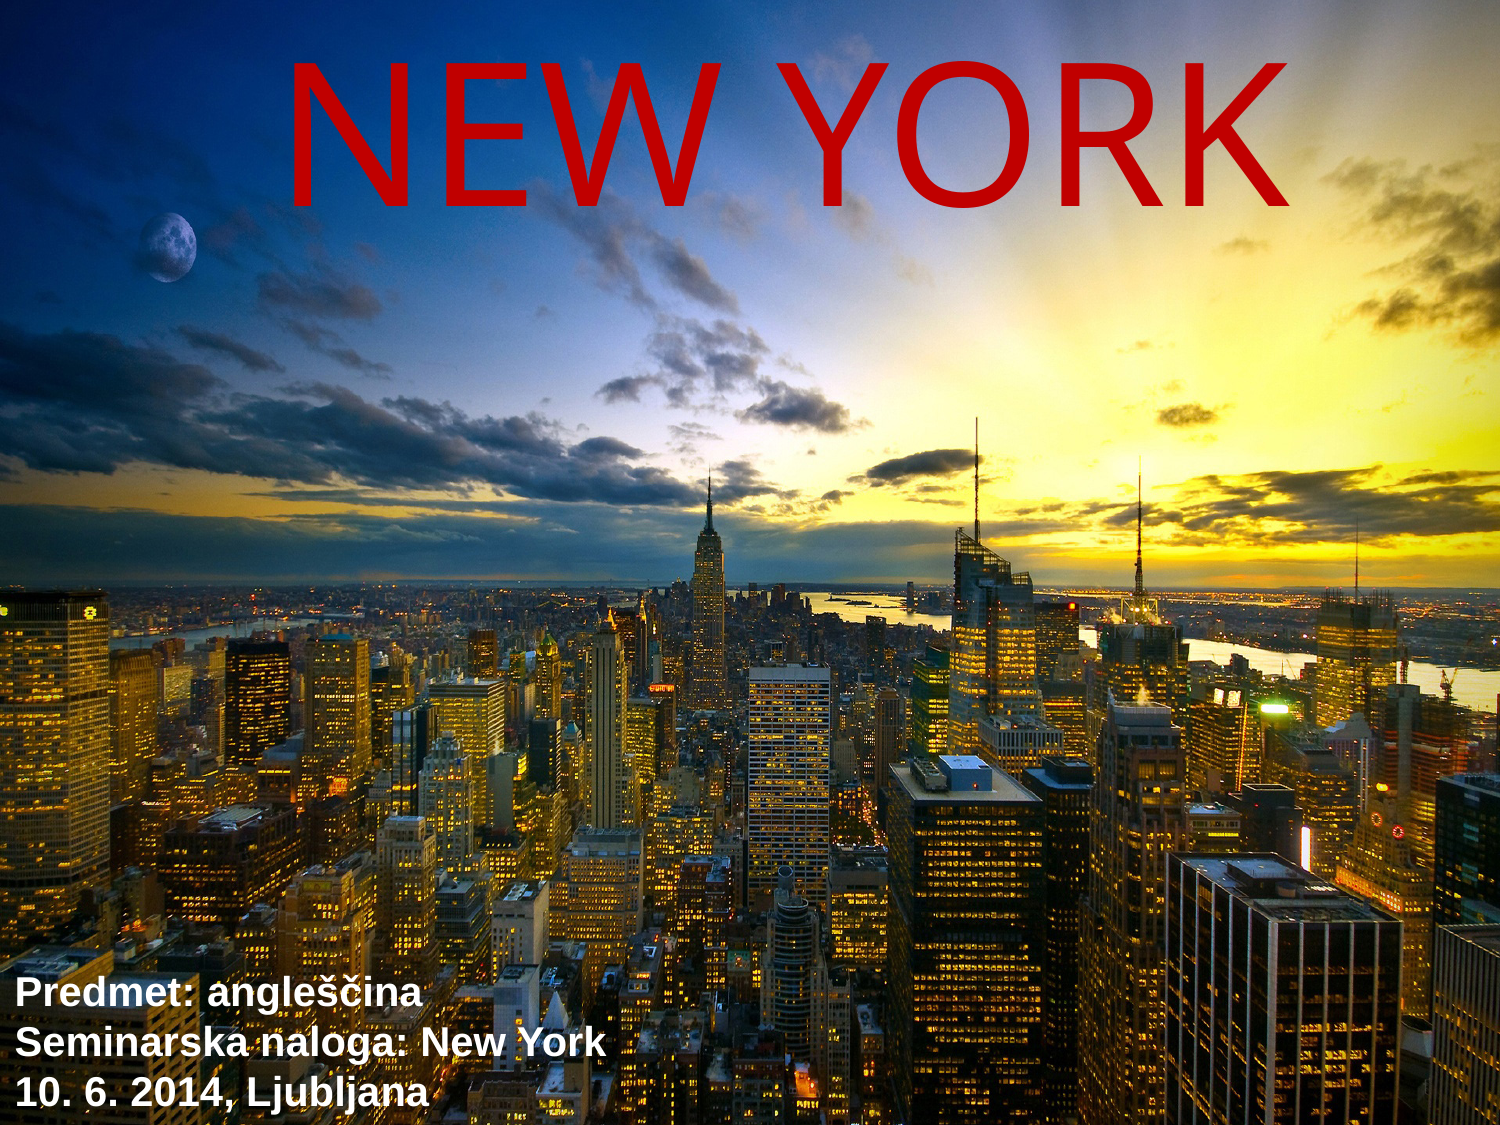

# NEW YORK
Predmet: angleščina
Seminarska naloga: New York
10. 6. 2014, Ljubljana